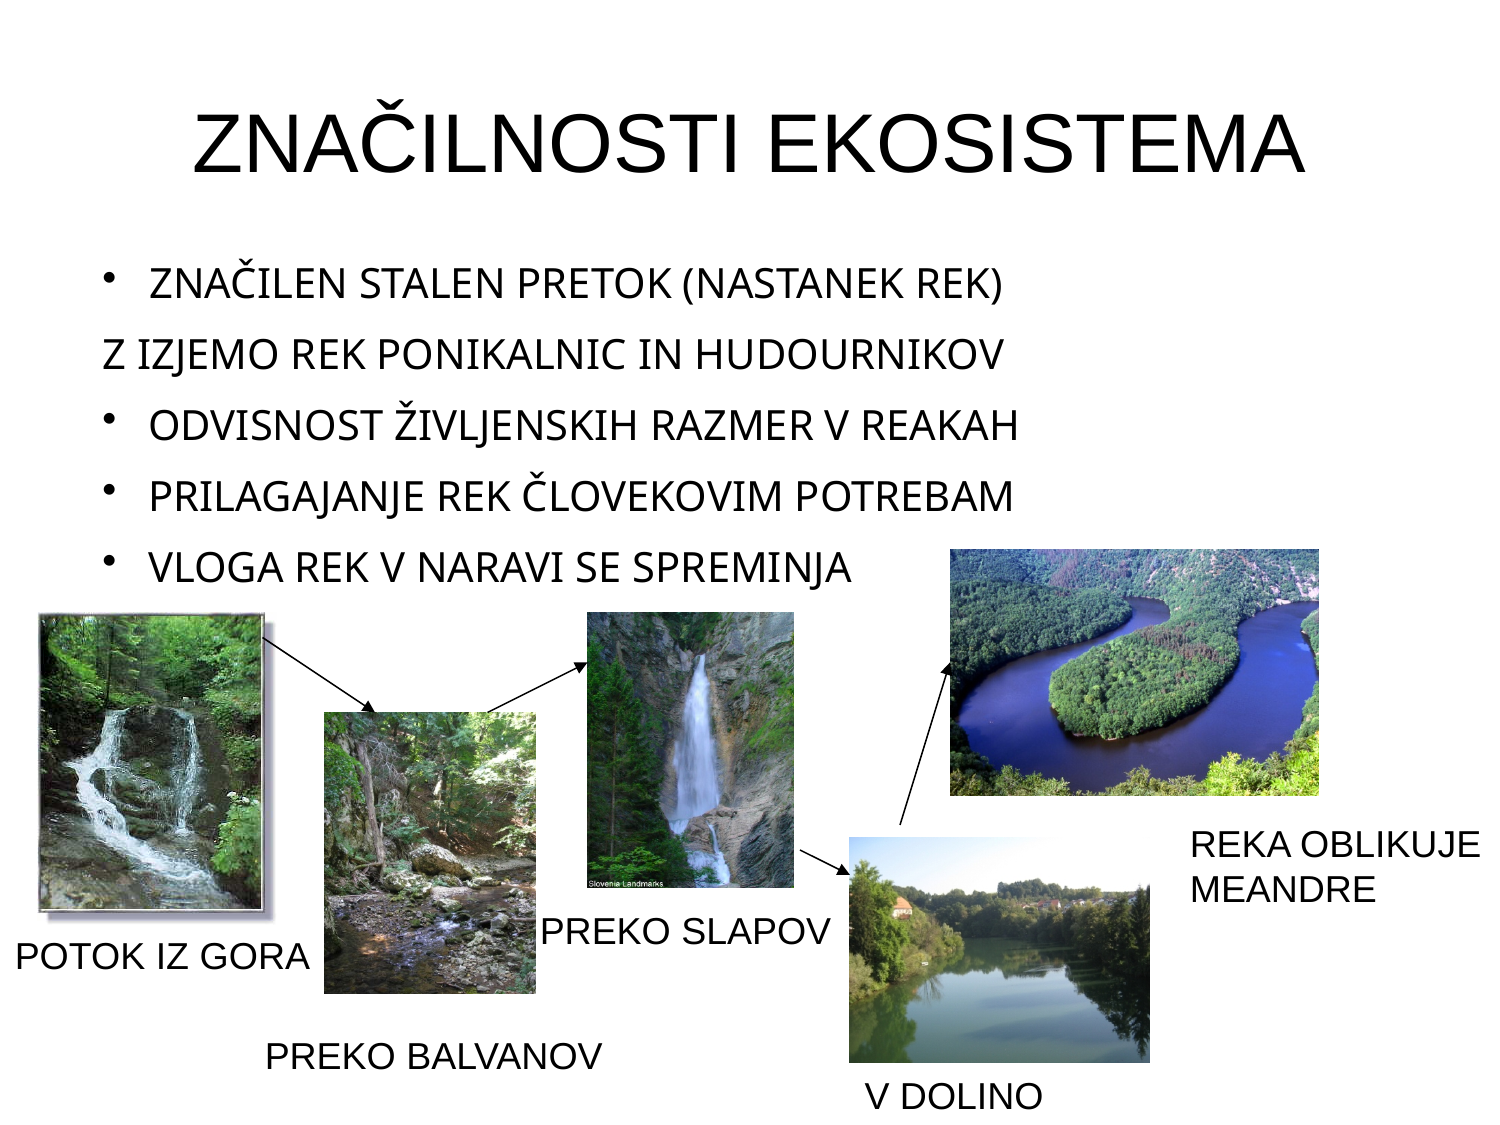

# ZNAČILNOSTI EKOSISTEMA
 ZNAČILEN STALEN PRETOK (NASTANEK REK)
Z IZJEMO REK PONIKALNIC IN HUDOURNIKOV
 ODVISNOST ŽIVLJENSKIH RAZMER V REAKAH
 PRILAGAJANJE REK ČLOVEKOVIM POTREBAM
 VLOGA REK V NARAVI SE SPREMINJA
REKA OBLIKUJE MEANDRE
PREKO SLAPOV
POTOK IZ GORA
PREKO BALVANOV
V DOLINO